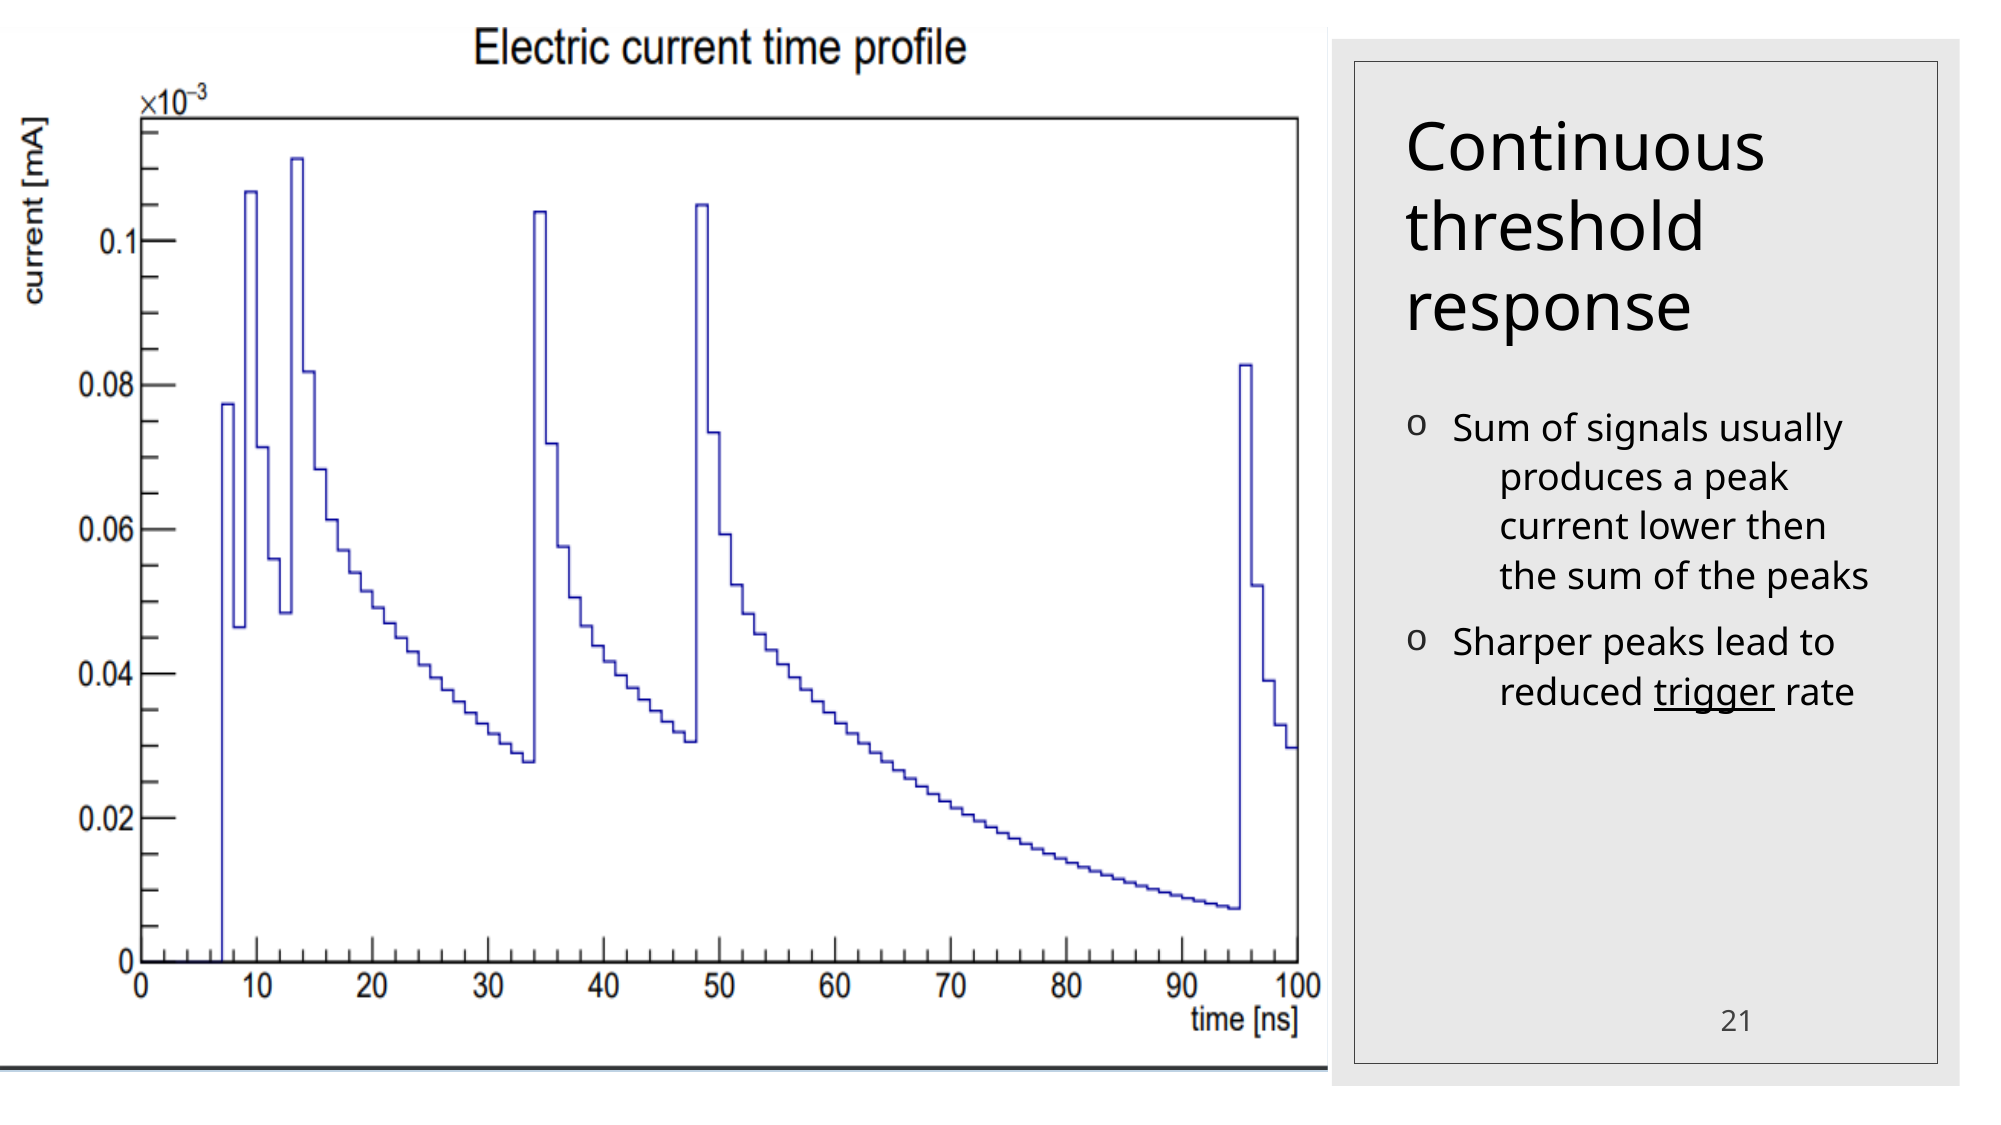

# Continuous threshold response
Sum of signals usually produces a peak current lower then the sum of the peaks
Sharper peaks lead to reduced trigger rate